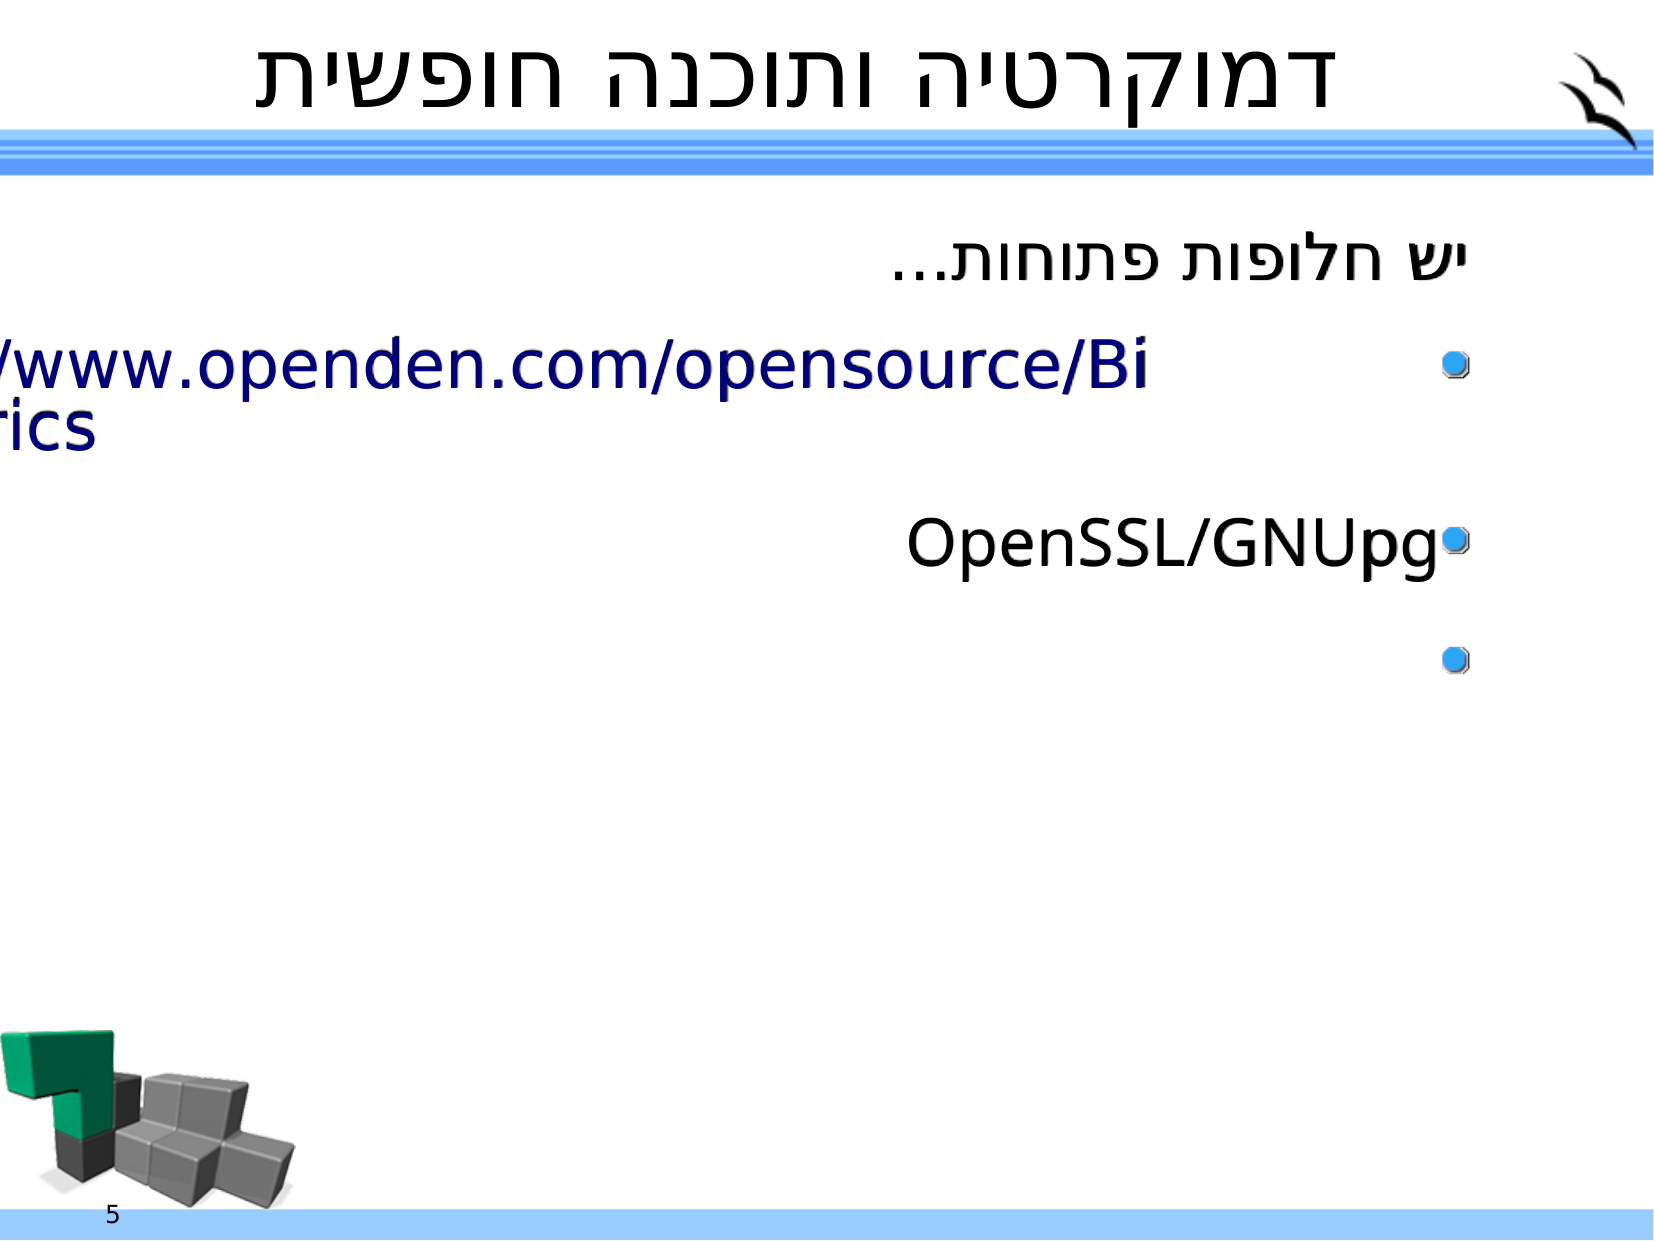

# דמוקרטיה ותוכנה חופשית
יש חלופות פתוחות...
http://www.openden.com/opensource/Biometrics
OpenSSL/GNUpg